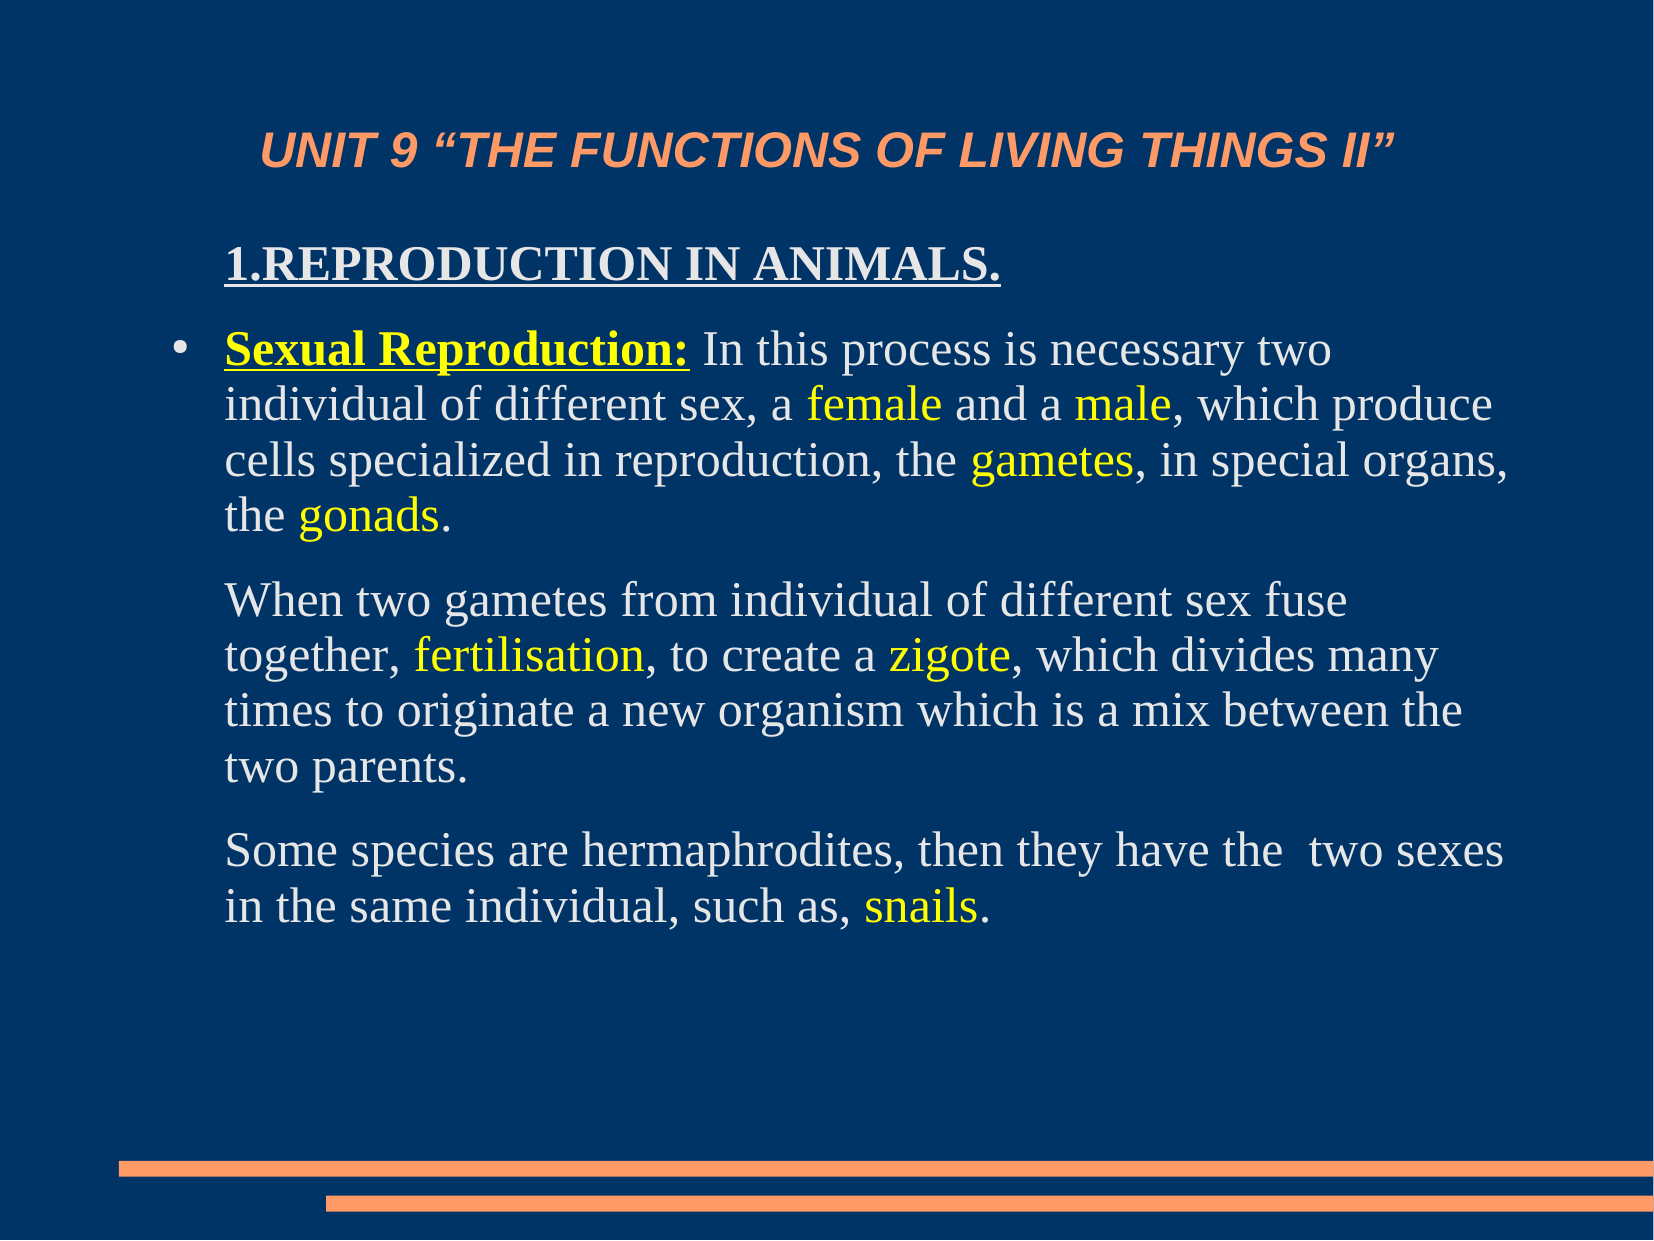

# UNIT 9 “THE FUNCTIONS OF LIVING THINGS II”
1.REPRODUCTION IN ANIMALS.
Sexual Reproduction: In this process is necessary two individual of different sex, a female and a male, which produce cells specialized in reproduction, the gametes, in special organs, the gonads.
When two gametes from individual of different sex fuse together, fertilisation, to create a zigote, which divides many times to originate a new organism which is a mix between the two parents.
Some species are hermaphrodites, then they have the two sexes in the same individual, such as, snails.